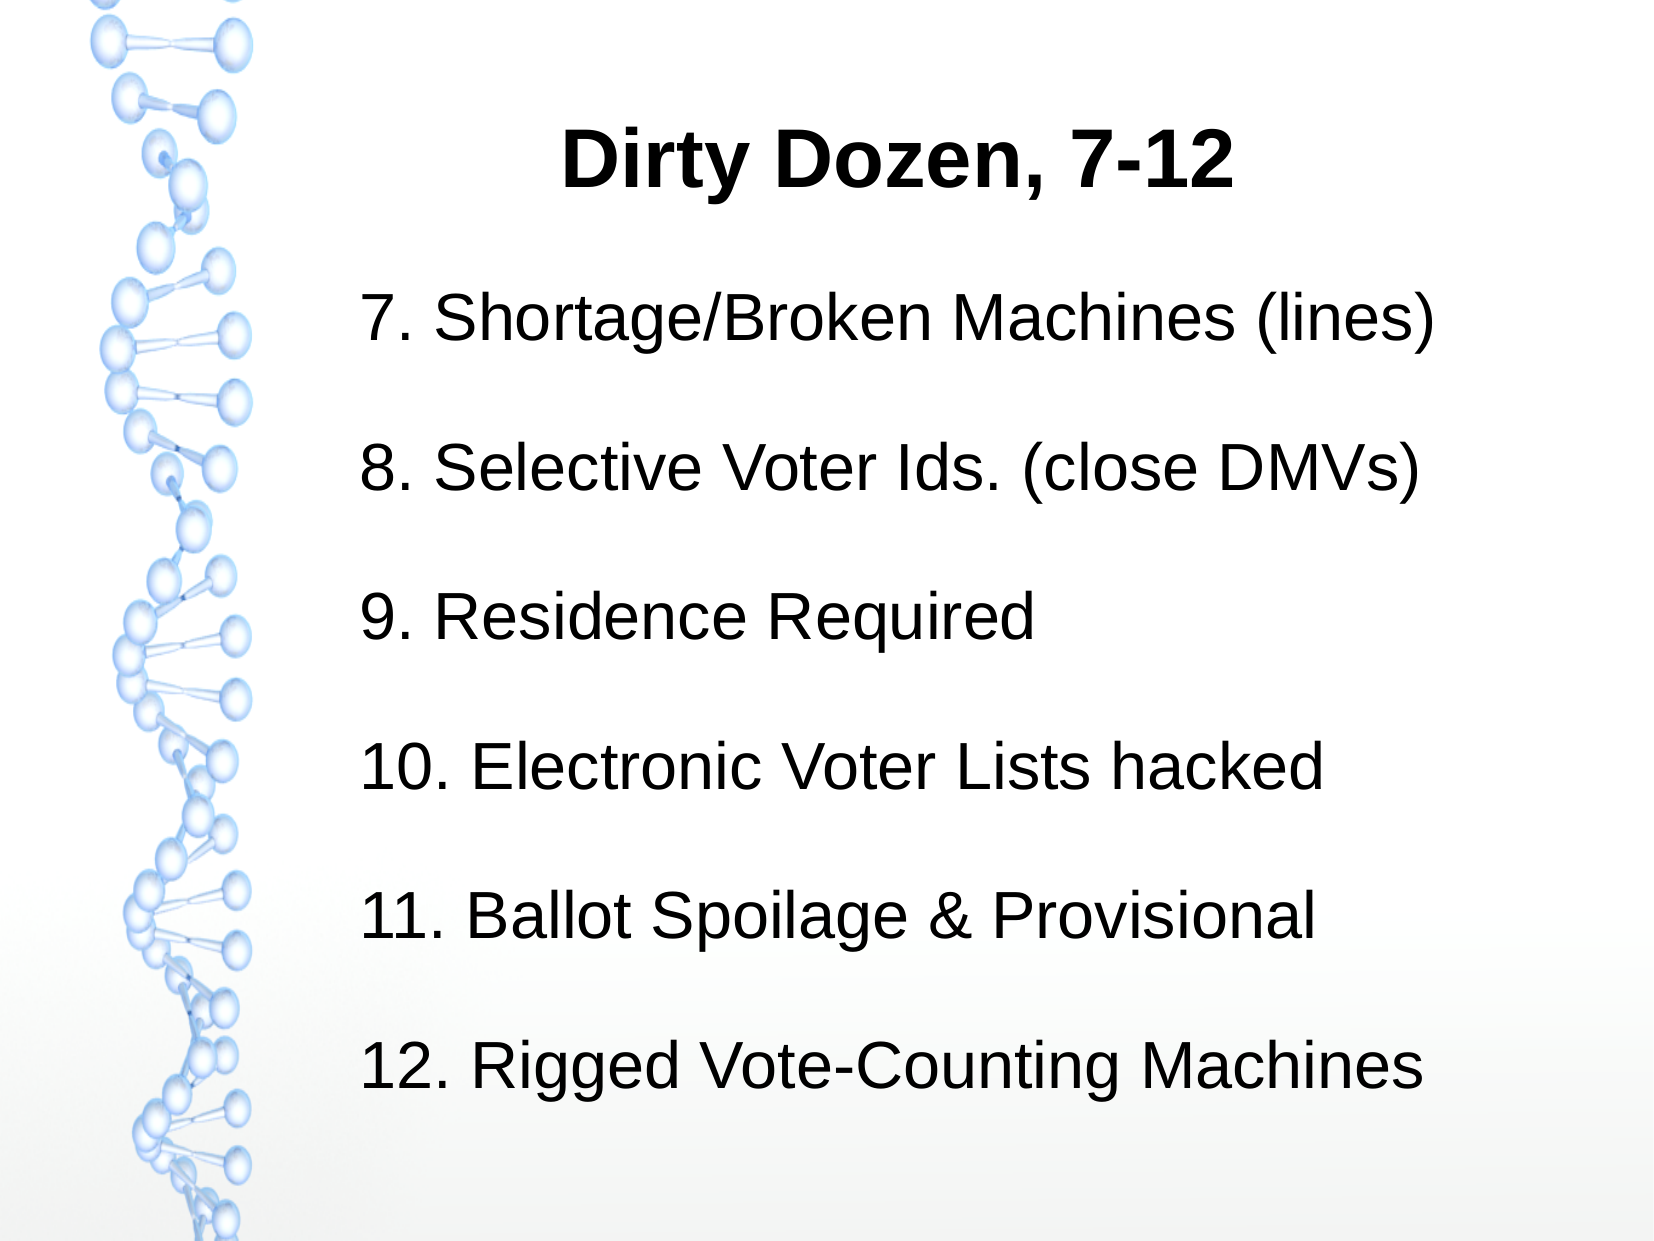

Dirty Dozen, 7-12
7. Shortage/Broken Machines (lines)
8. Selective Voter Ids. (close DMVs)
9. Residence Required
10. Electronic Voter Lists hacked
11. Ballot Spoilage & Provisional
12. Rigged Vote-Counting Machines